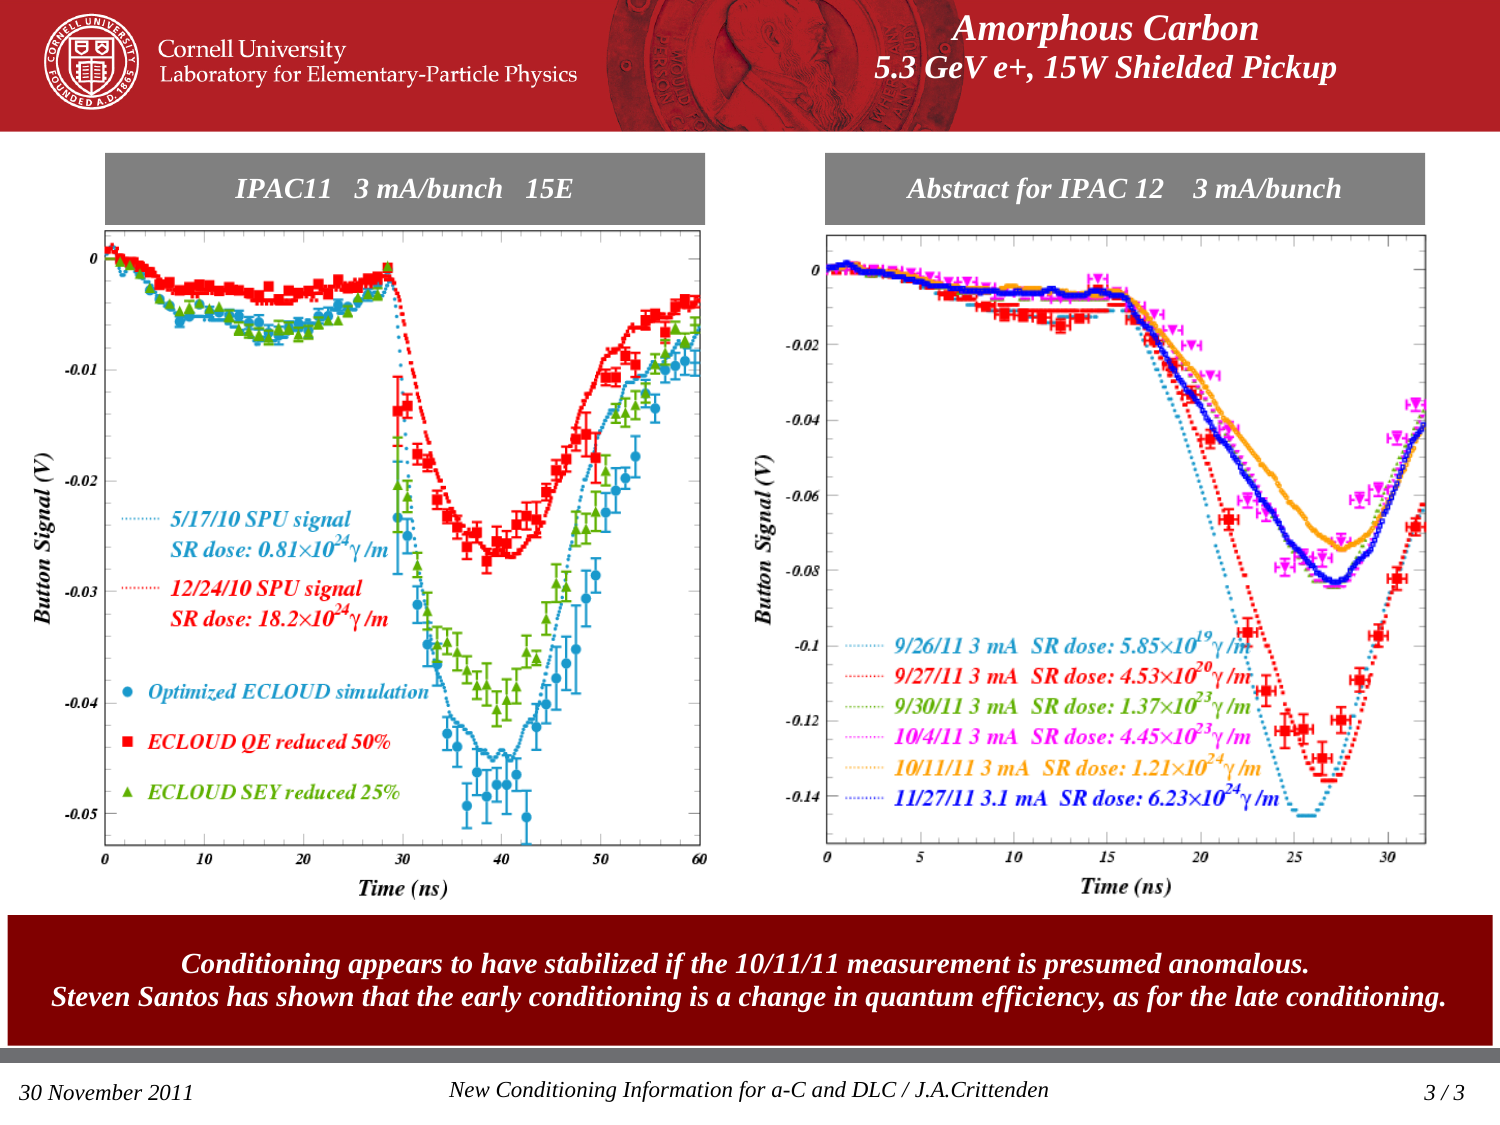

Amorphous Carbon
5.3 GeV e+, 15W Shielded Pickup
IPAC11 3 mA/bunch 15E
Abstract for IPAC 12 3 mA/bunch
Conditioning appears to have stabilized if the 10/11/11 measurement is presumed anomalous.
Steven Santos has shown that the early conditioning is a change in quantum efficiency, as for the late conditioning.